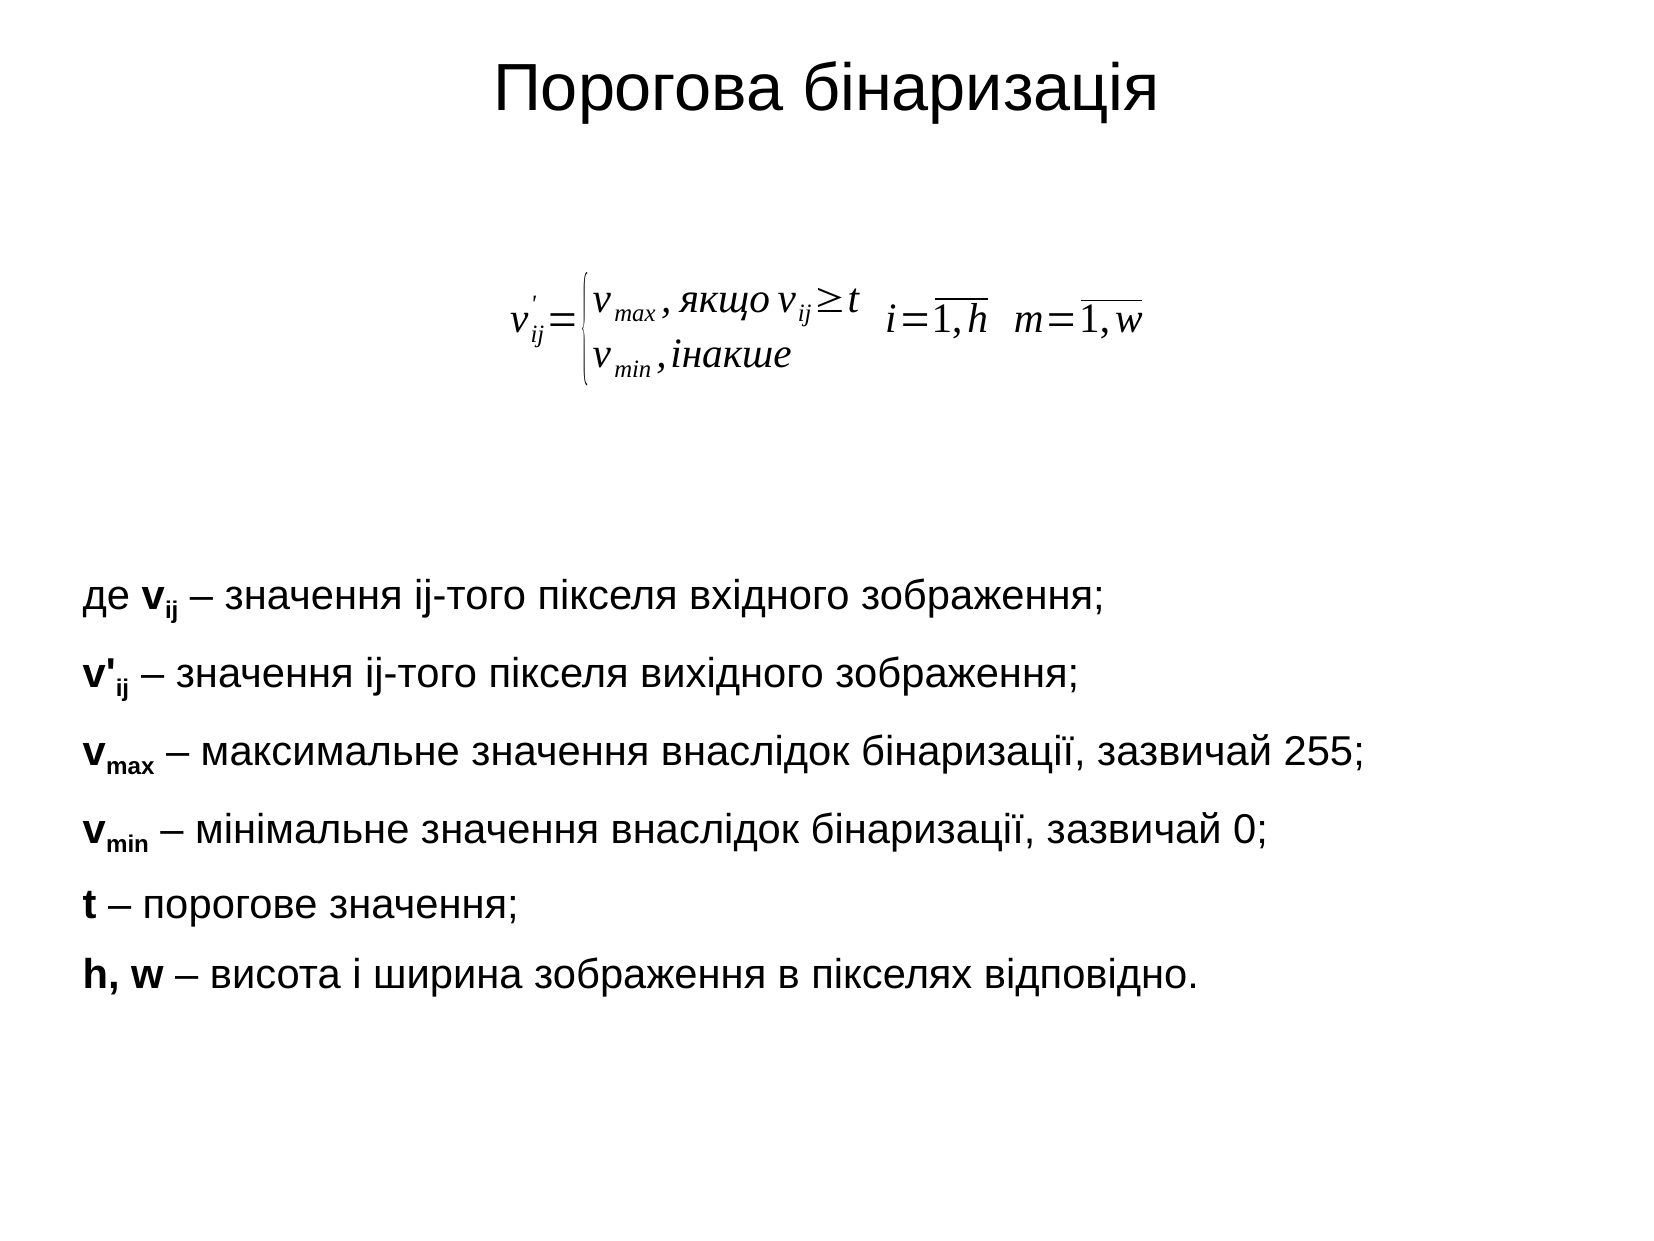

# Порогова бінаризація
де vij – значення ij-того пікселя вхідного зображення;
v'ij – значення ij-того пікселя вихідного зображення;
vmax – максимальне значення внаслідок бінаризації, зазвичай 255;
vmin – мінімальне значення внаслідок бінаризації, зазвичай 0;
t – порогове значення;
h, w – висота і ширина зображення в пікселях відповідно.